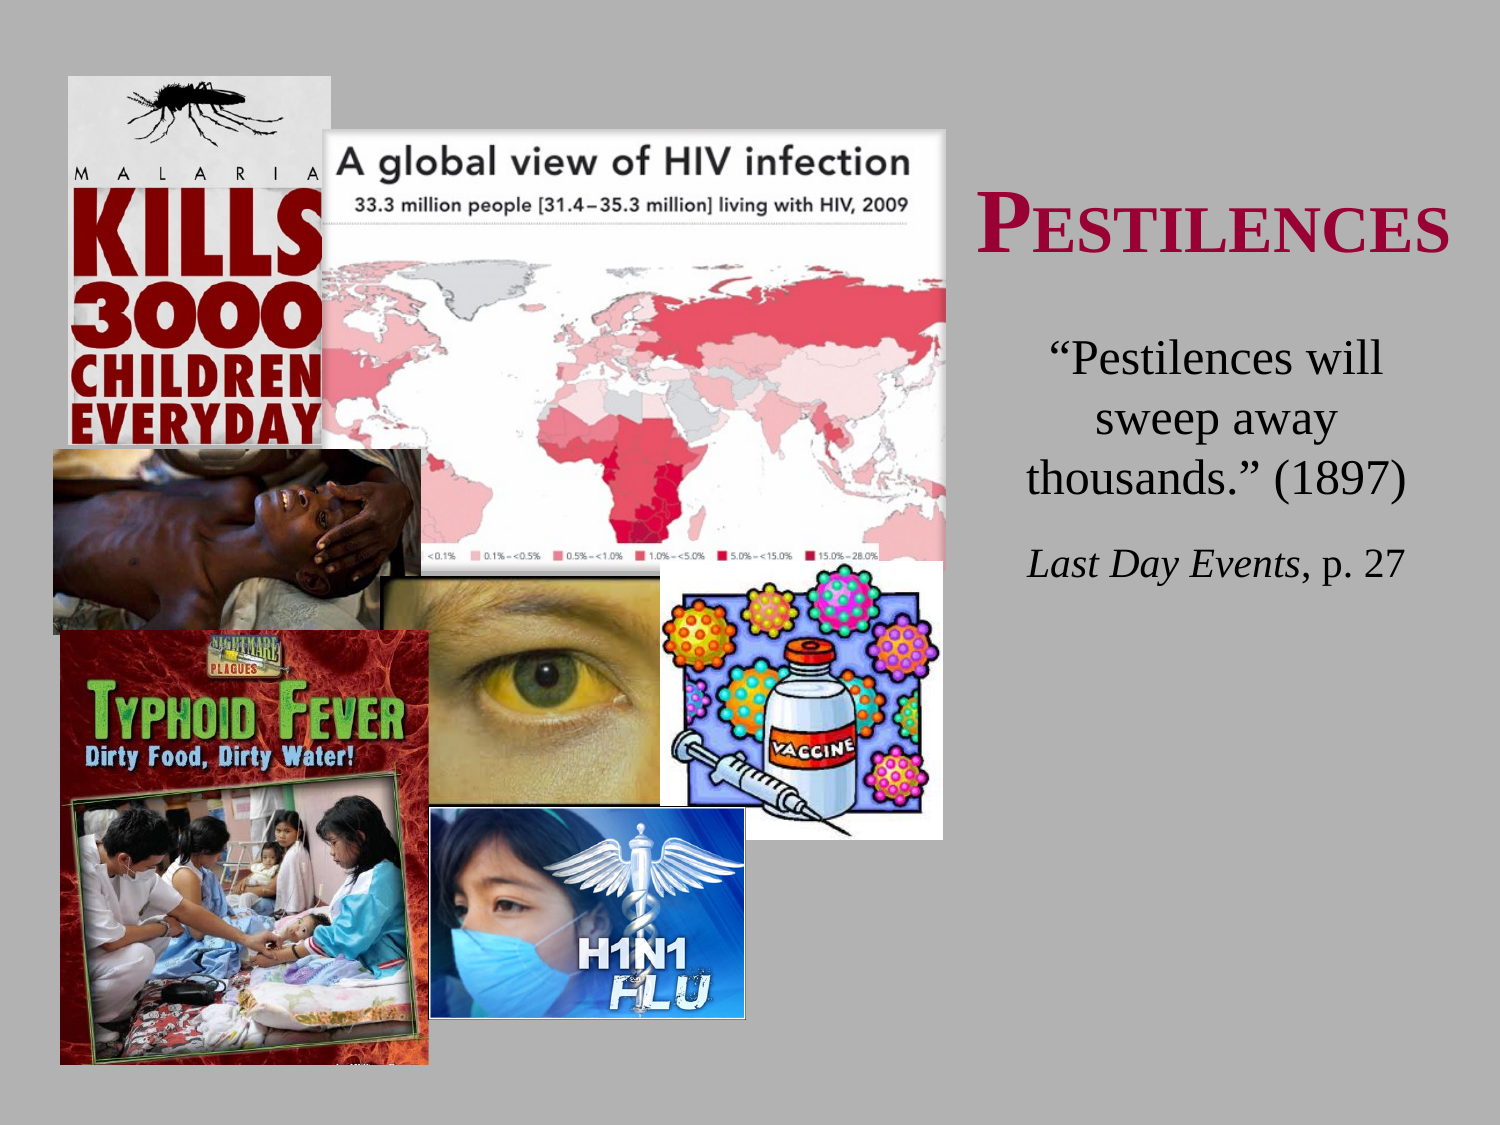

PESTILENCES
“Pestilences will sweep away thousands.” (1897)
Last Day Events, p. 27